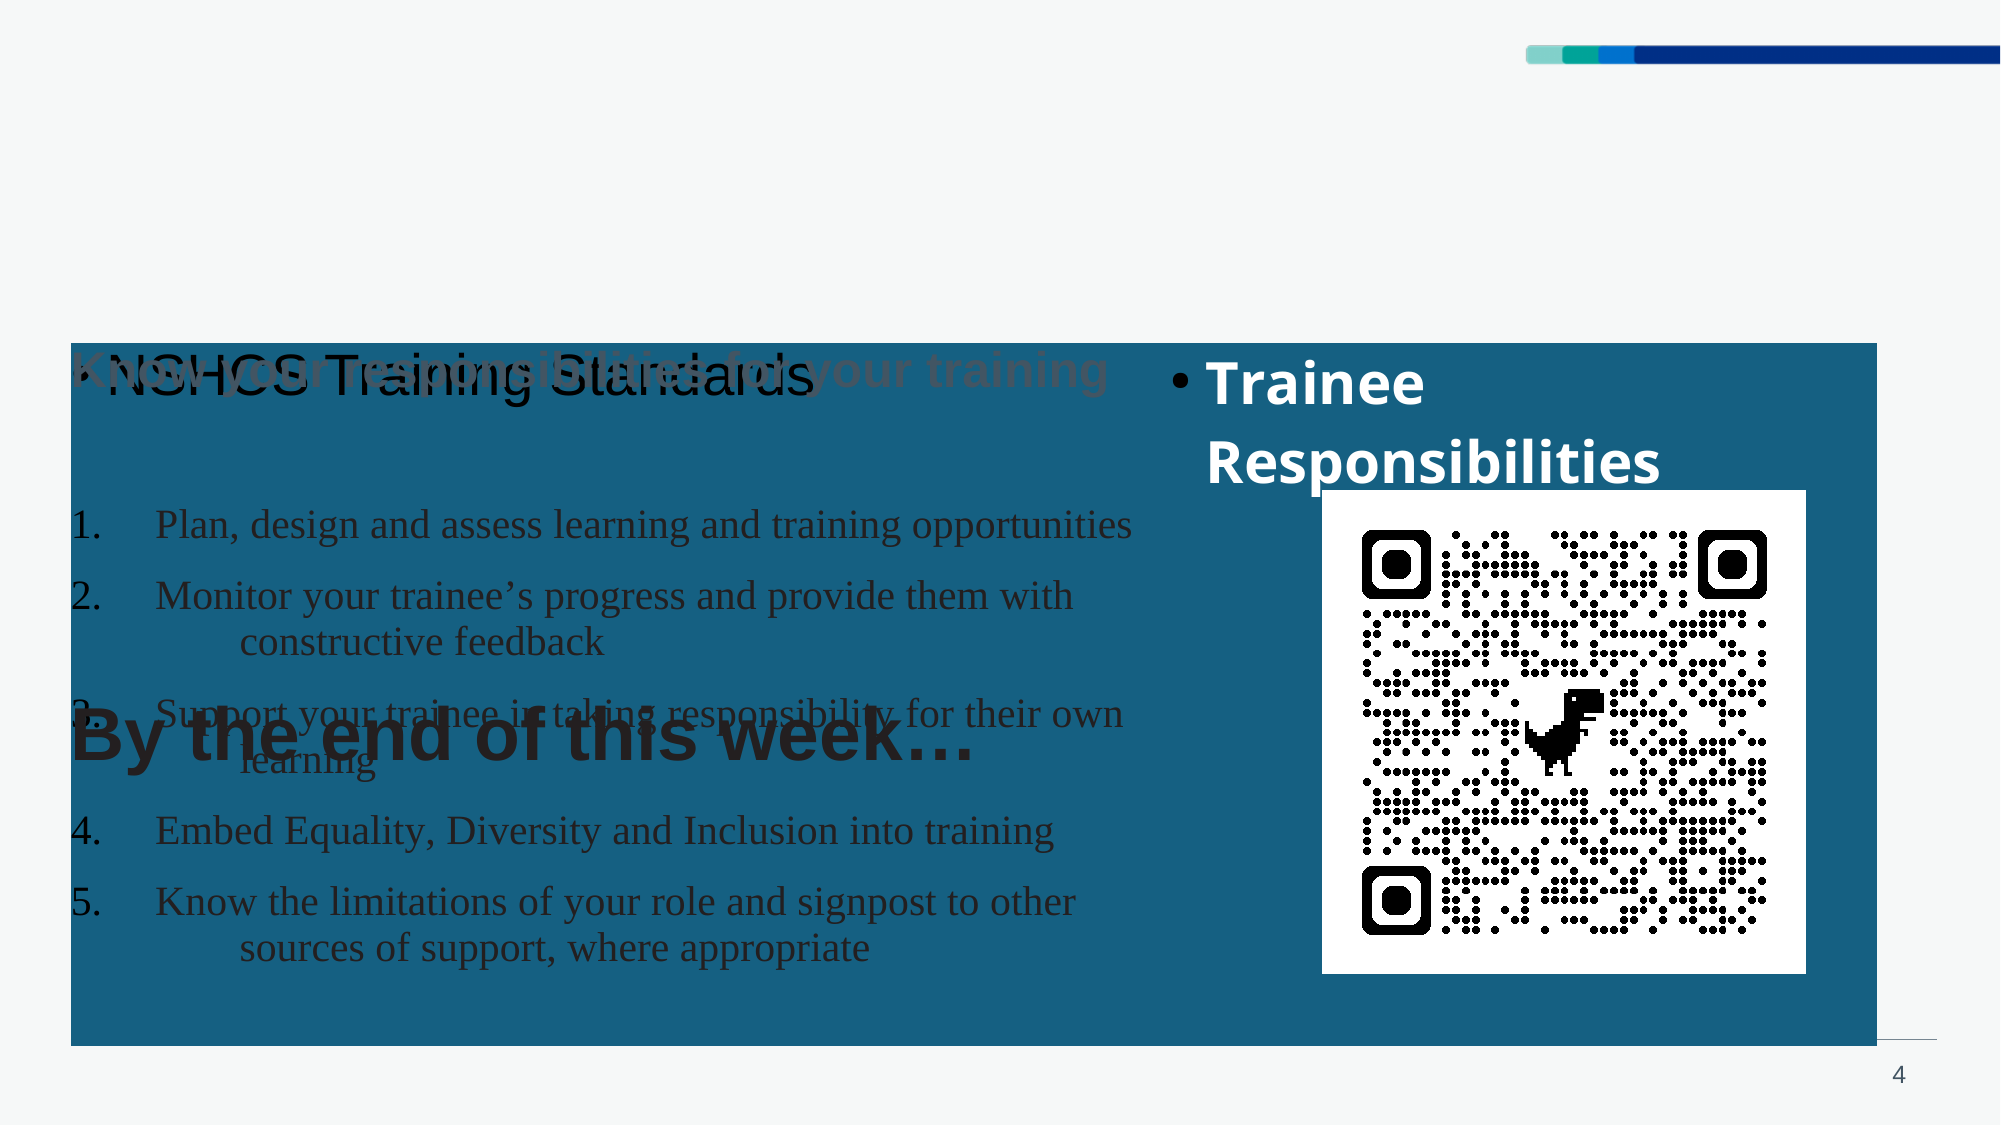

| NSHCS Training Standards | Trainee Responsibilities |
| --- | --- |
| Plan, design and assess learning and training opportunities Monitor your trainee’s progress and provide them with constructive feedback Support your trainee in taking responsibility for their own learning Embed Equality, Diversity and Inclusion into training Know the limitations of your role and signpost to other sources of support, where appropriate | |
# Know your responsibilities for your training
By the end of this week…